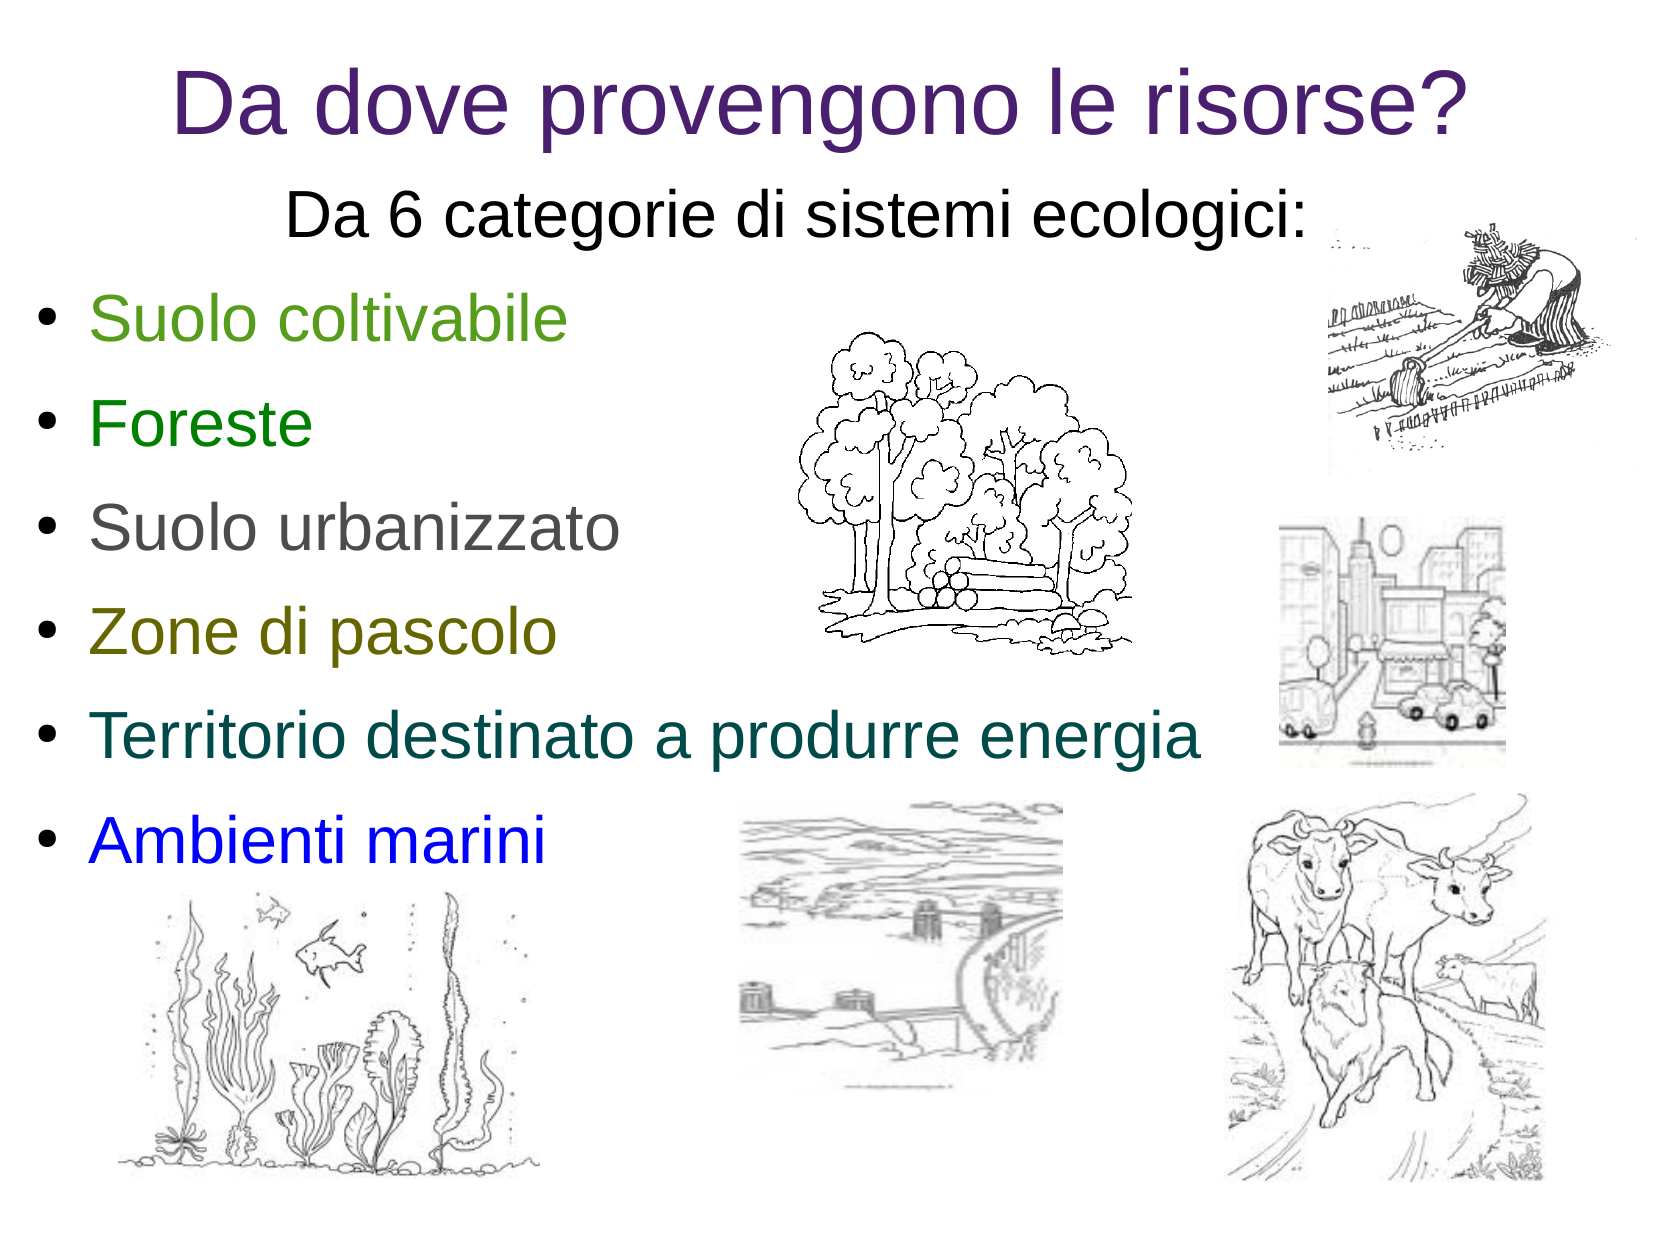

# Da dove provengono le risorse?
Da 6 categorie di sistemi ecologici:
Suolo coltivabile
Foreste
Suolo urbanizzato
Zone di pascolo
Territorio destinato a produrre energia
Ambienti marini